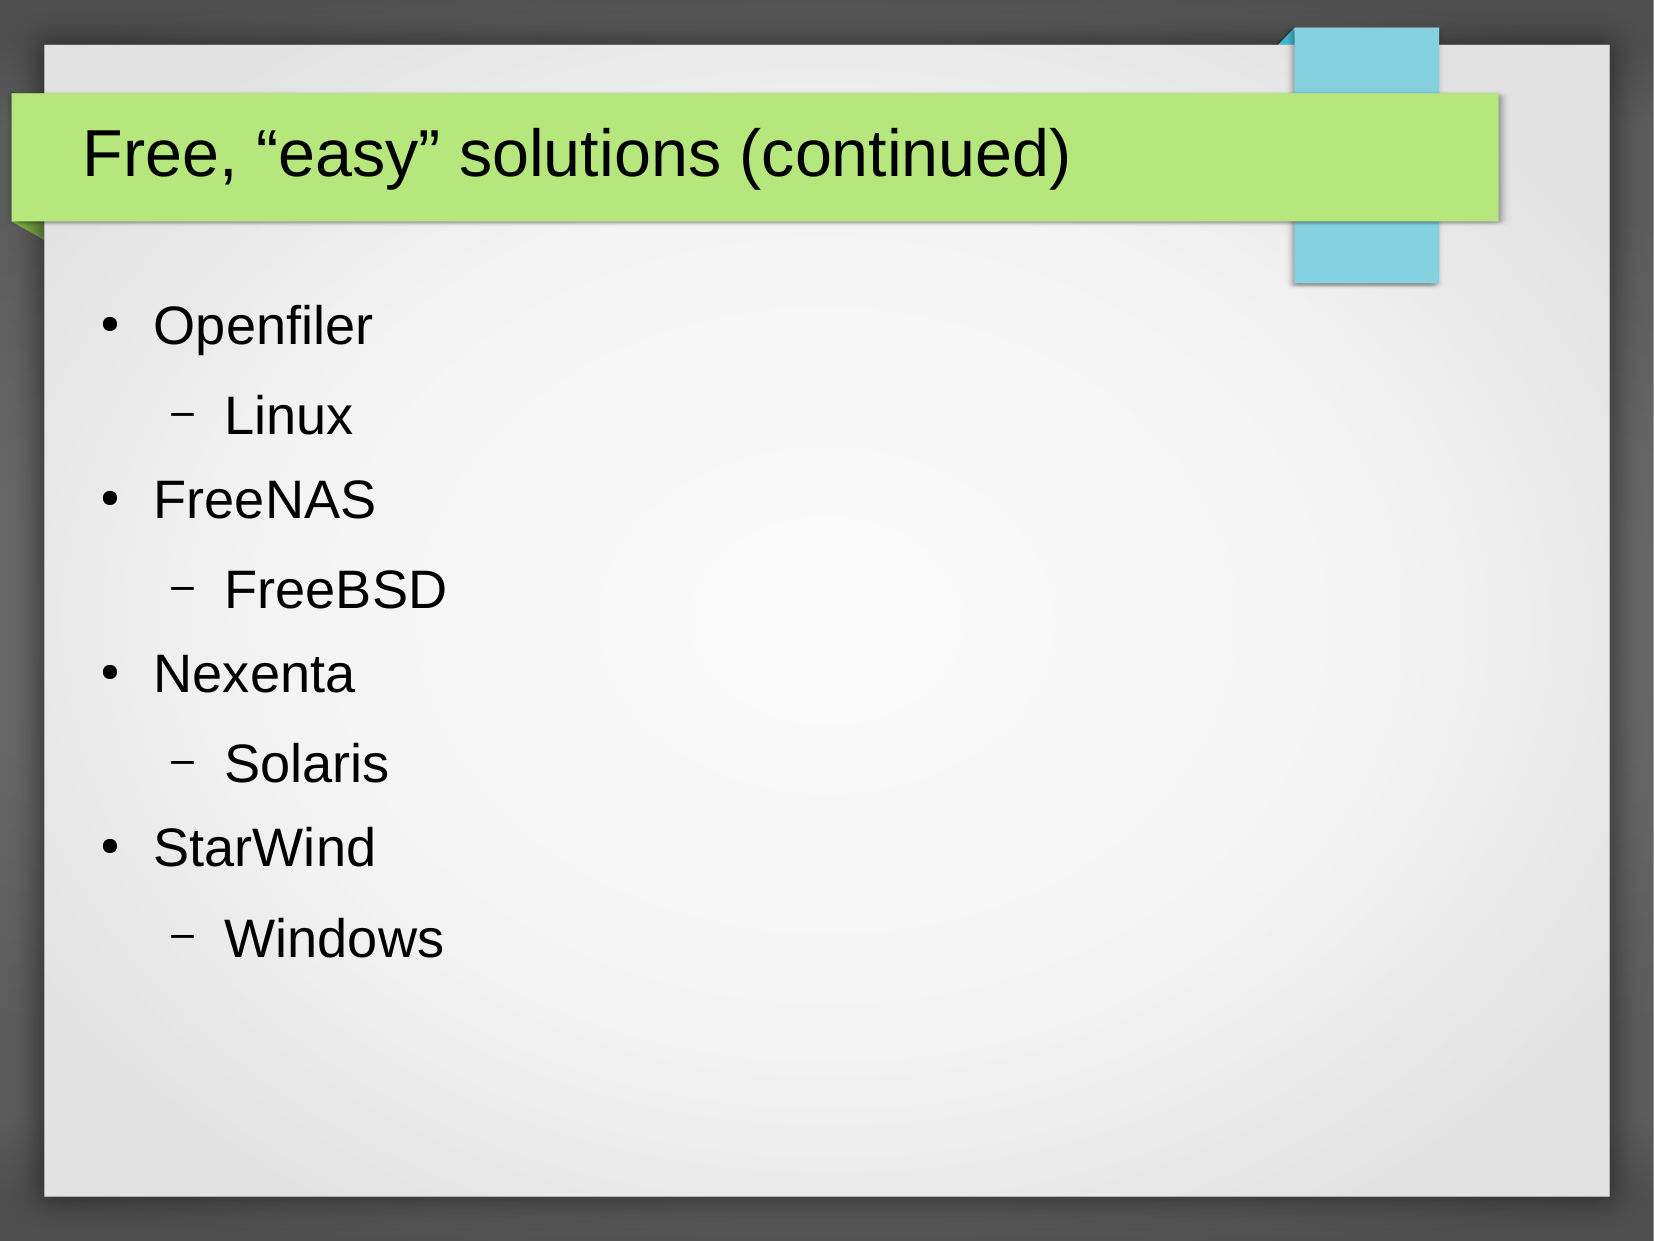

# Free, “easy” solutions (continued)
Openfiler
Linux
FreeNAS
FreeBSD
Nexenta
Solaris
StarWind
Windows